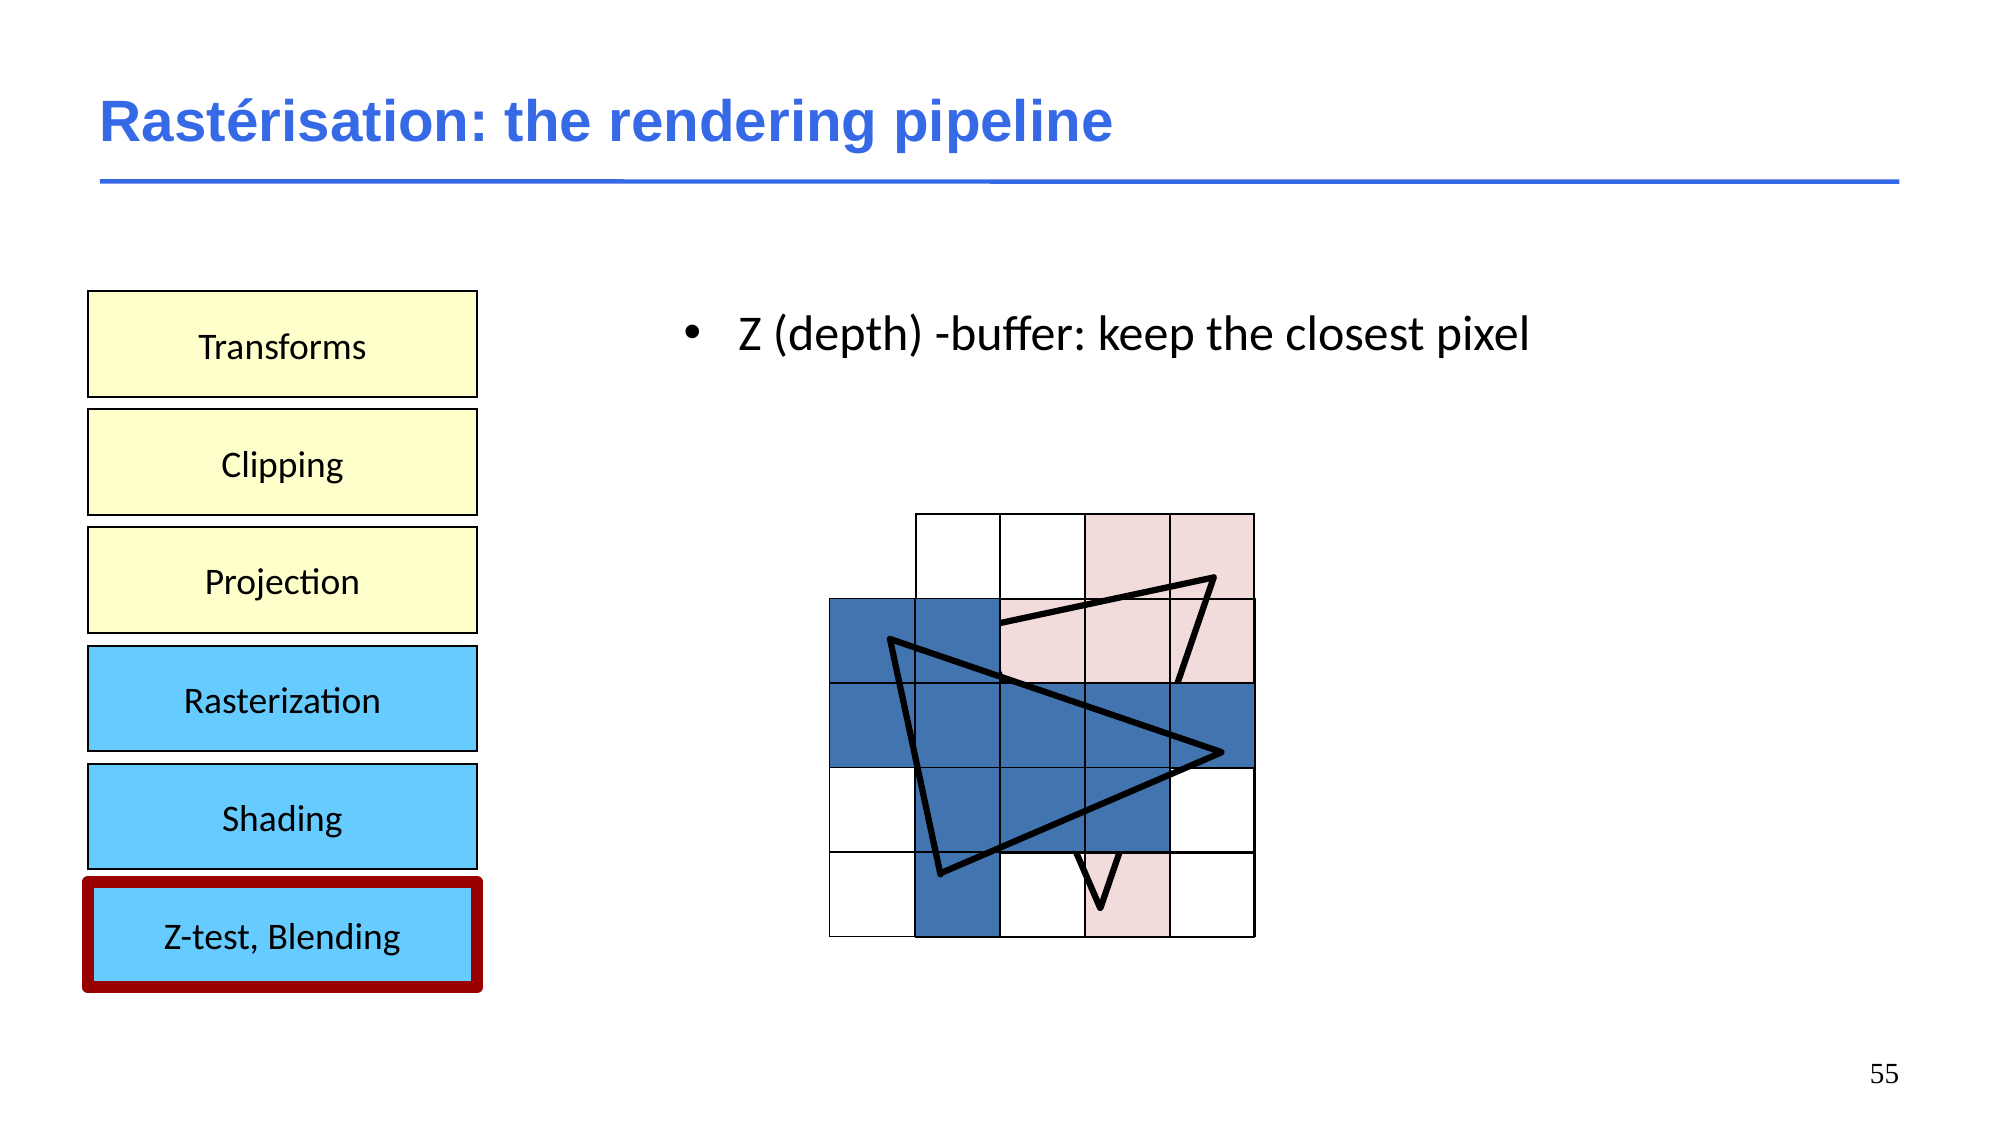

# Rastérisation: the rendering pipeline
Transforms
Z (depth) -buffer: keep the closest pixel
Clipping
Projection
Rasterization
Shading
Z-test, Blending
55